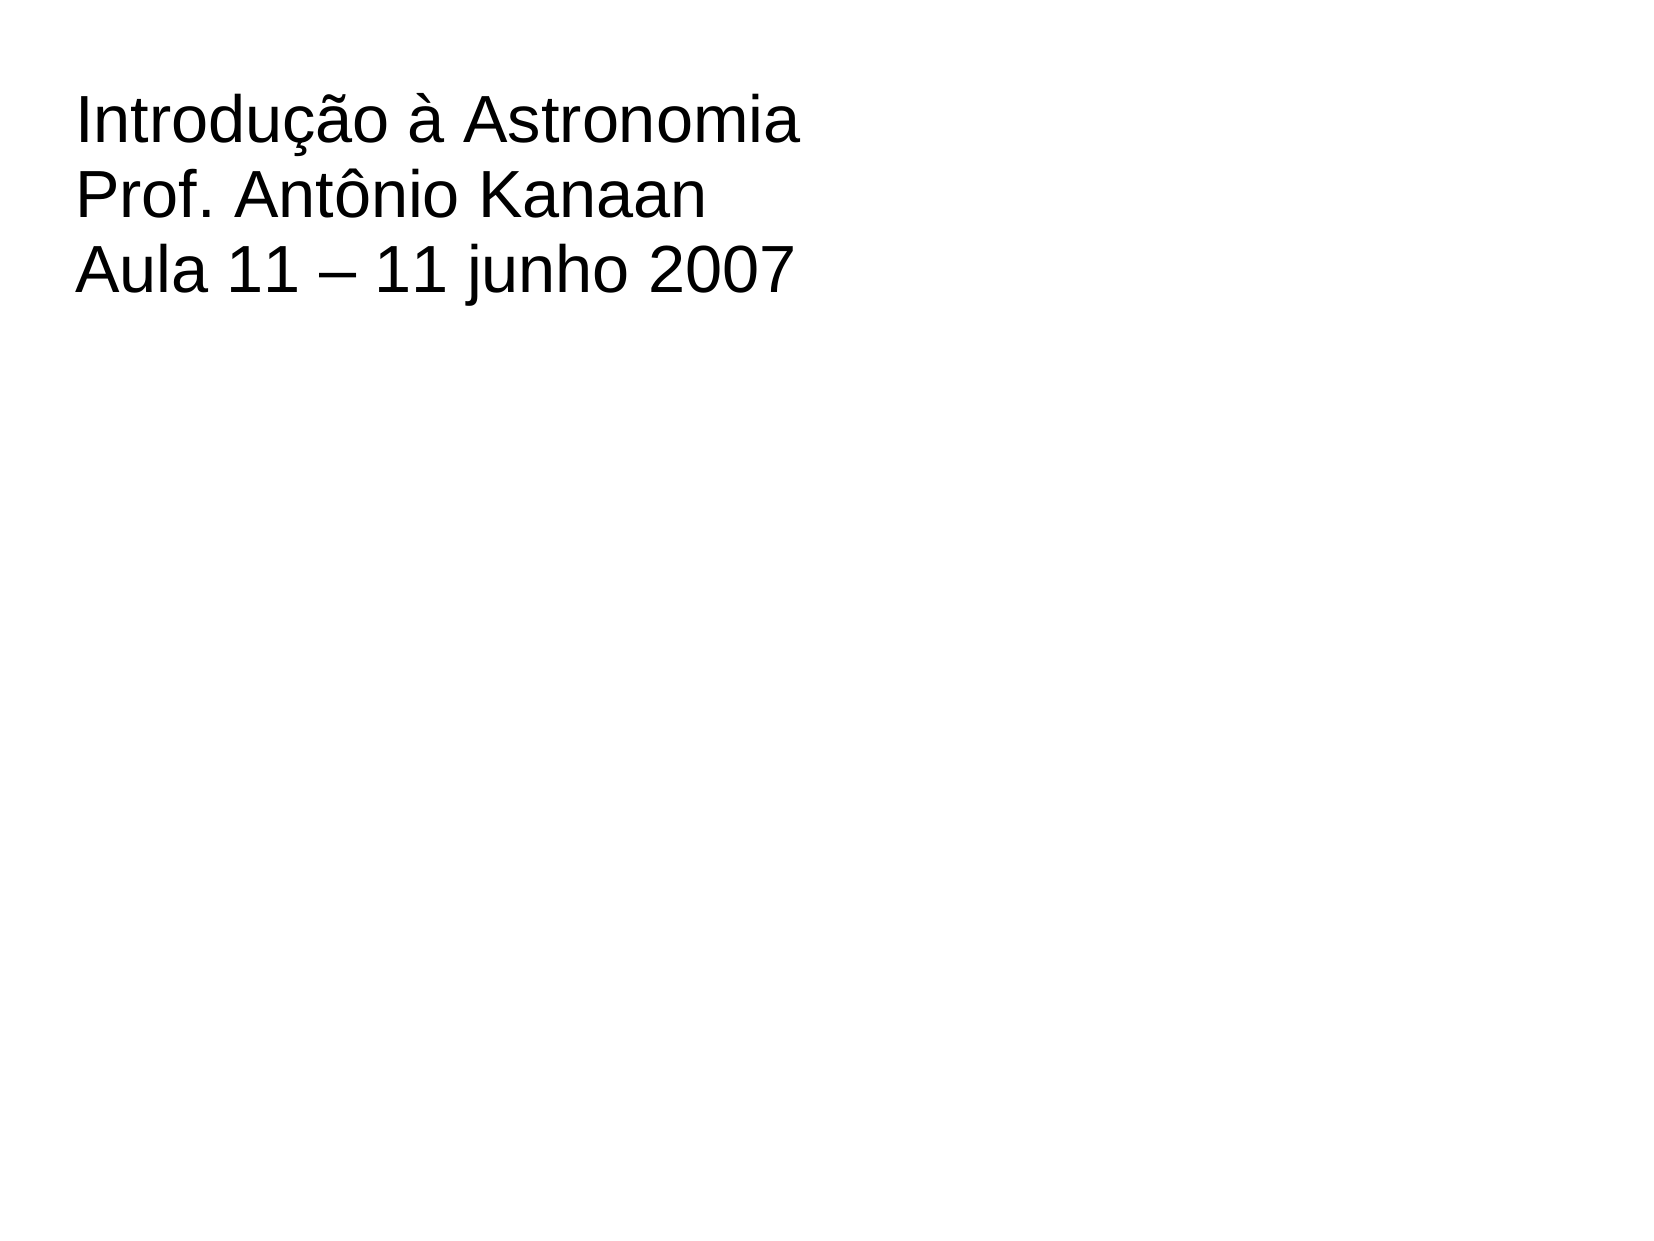

Introdução à Astronomia
Prof. Antônio Kanaan
Aula 11 – 11 junho 2007